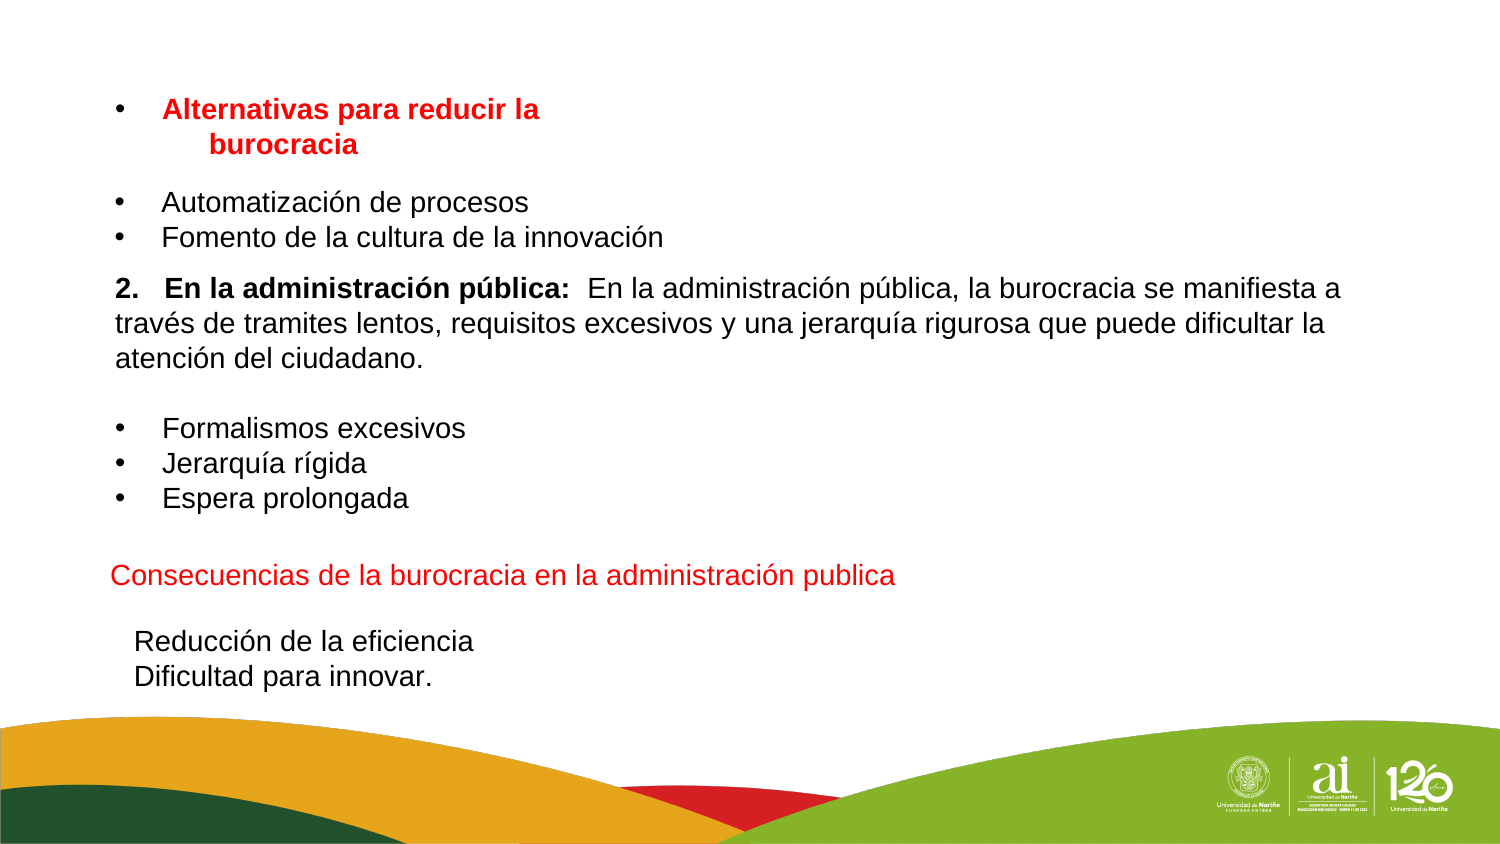

Alternativas para reducir la burocracia
Automatización de procesos
Fomento de la cultura de la innovación
2. En la administración pública: En la administración pública, la burocracia se manifiesta a través de tramites lentos, requisitos excesivos y una jerarquía rigurosa que puede dificultar la atención del ciudadano.
Formalismos excesivos
Jerarquía rígida
Espera prolongada
Consecuencias de la burocracia en la administración publica
Reducción de la eficiencia
Dificultad para innovar.